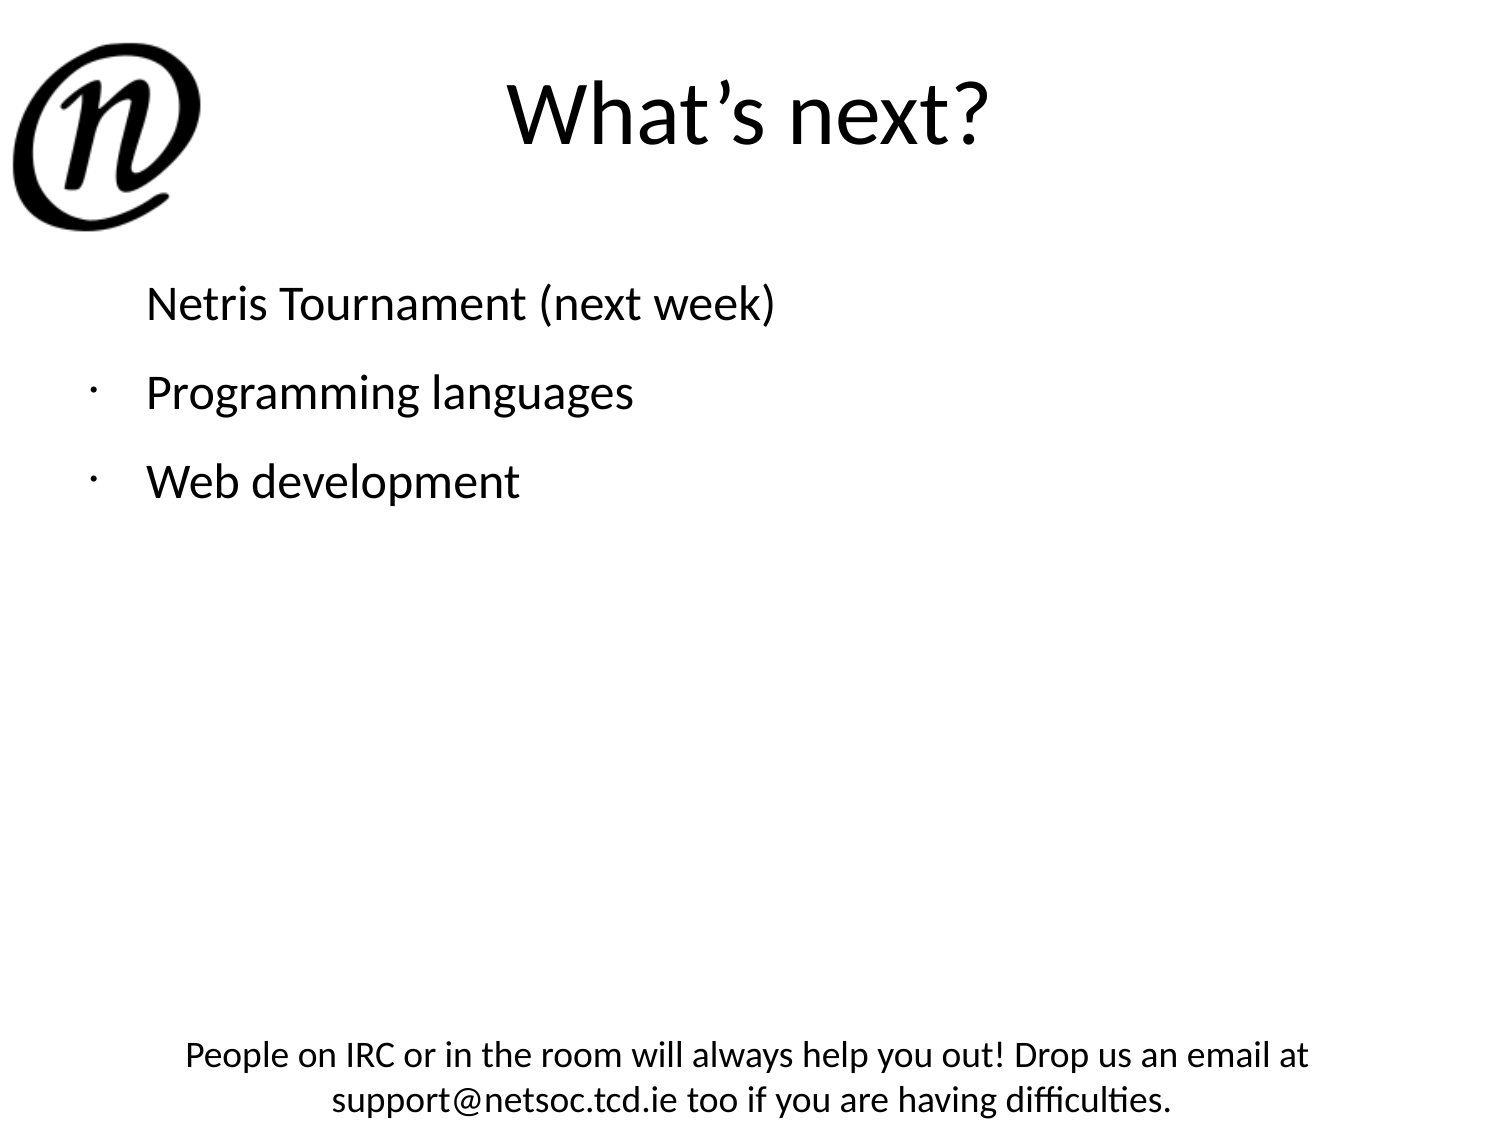

# What’s next?
Netris Tournament (next week)
Programming languages
Web development
People on IRC or in the room will always help you out! Drop us an email at support@netsoc.tcd.ie too if you are having difficulties.